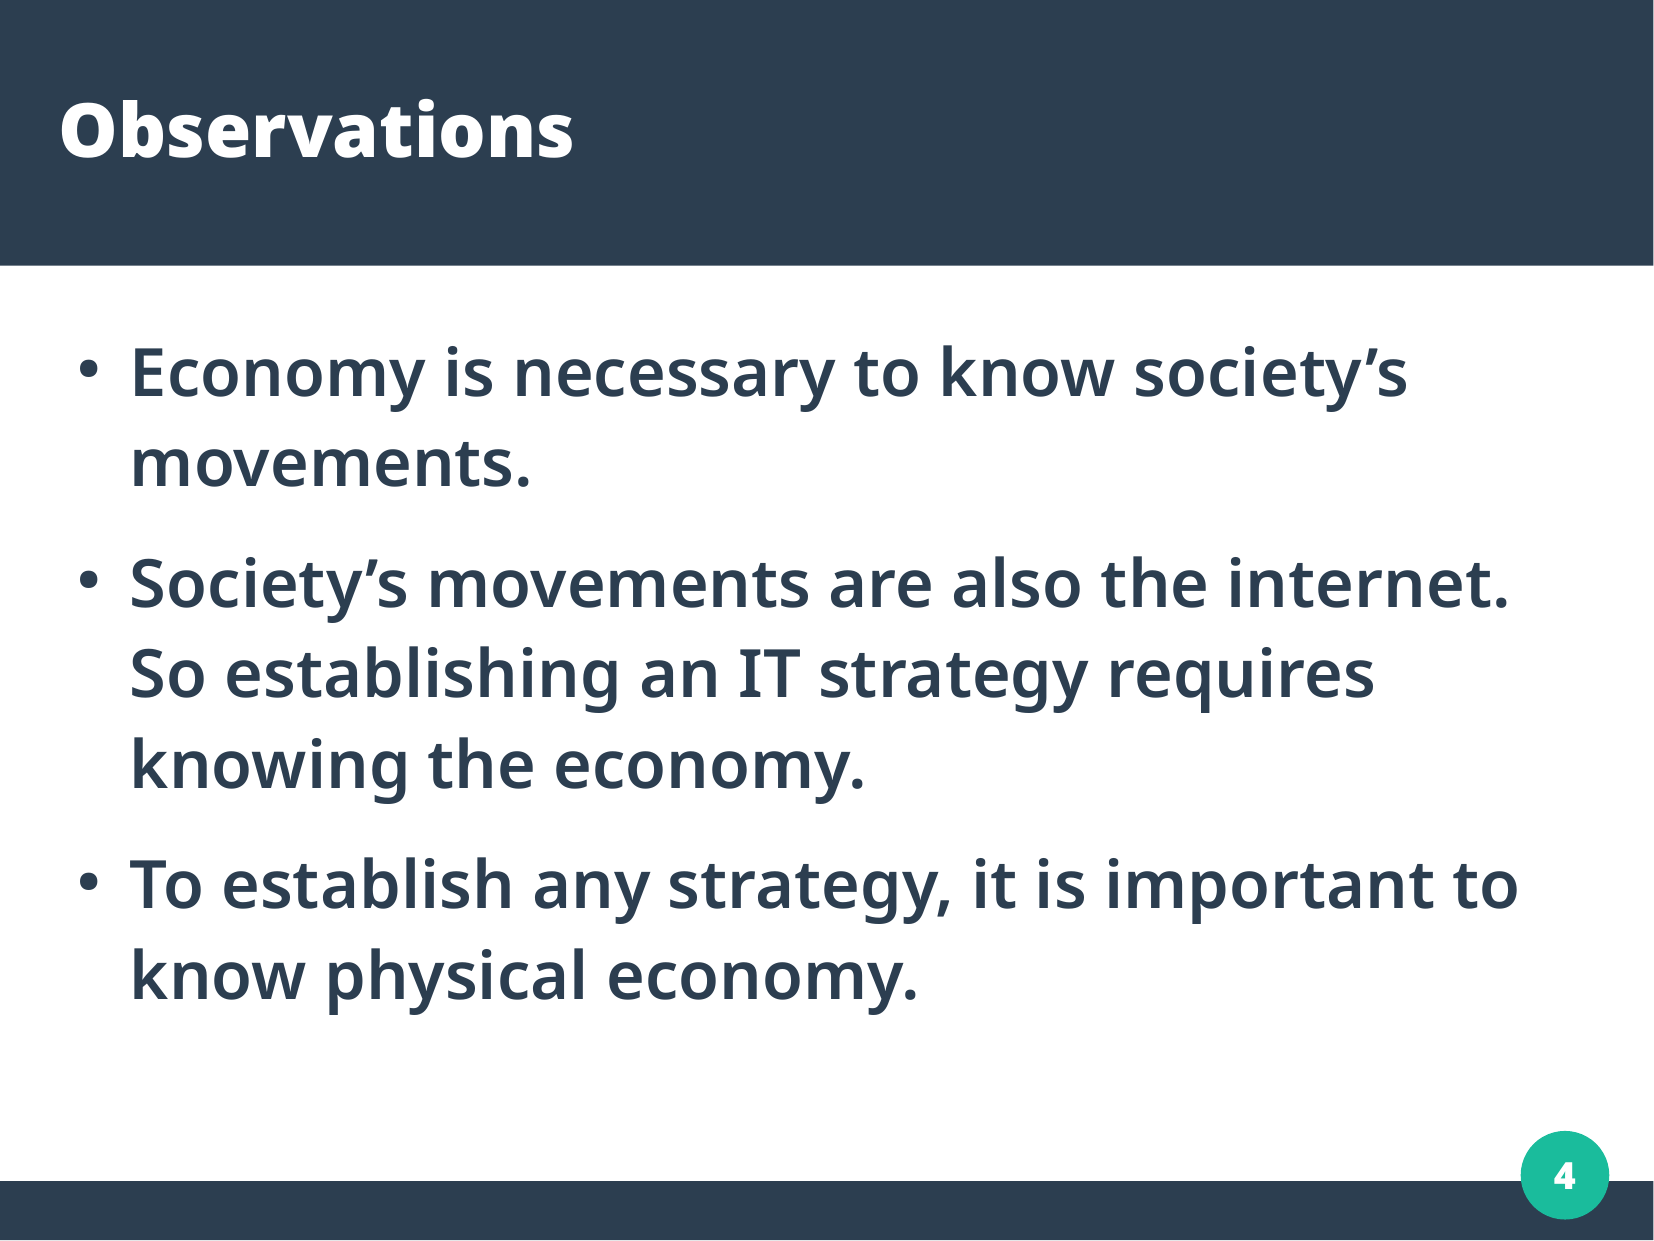

# Observations
Economy is necessary to know society’s movements.
Society’s movements are also the internet. So establishing an IT strategy requires knowing the economy.
To establish any strategy, it is important to know physical economy.
4